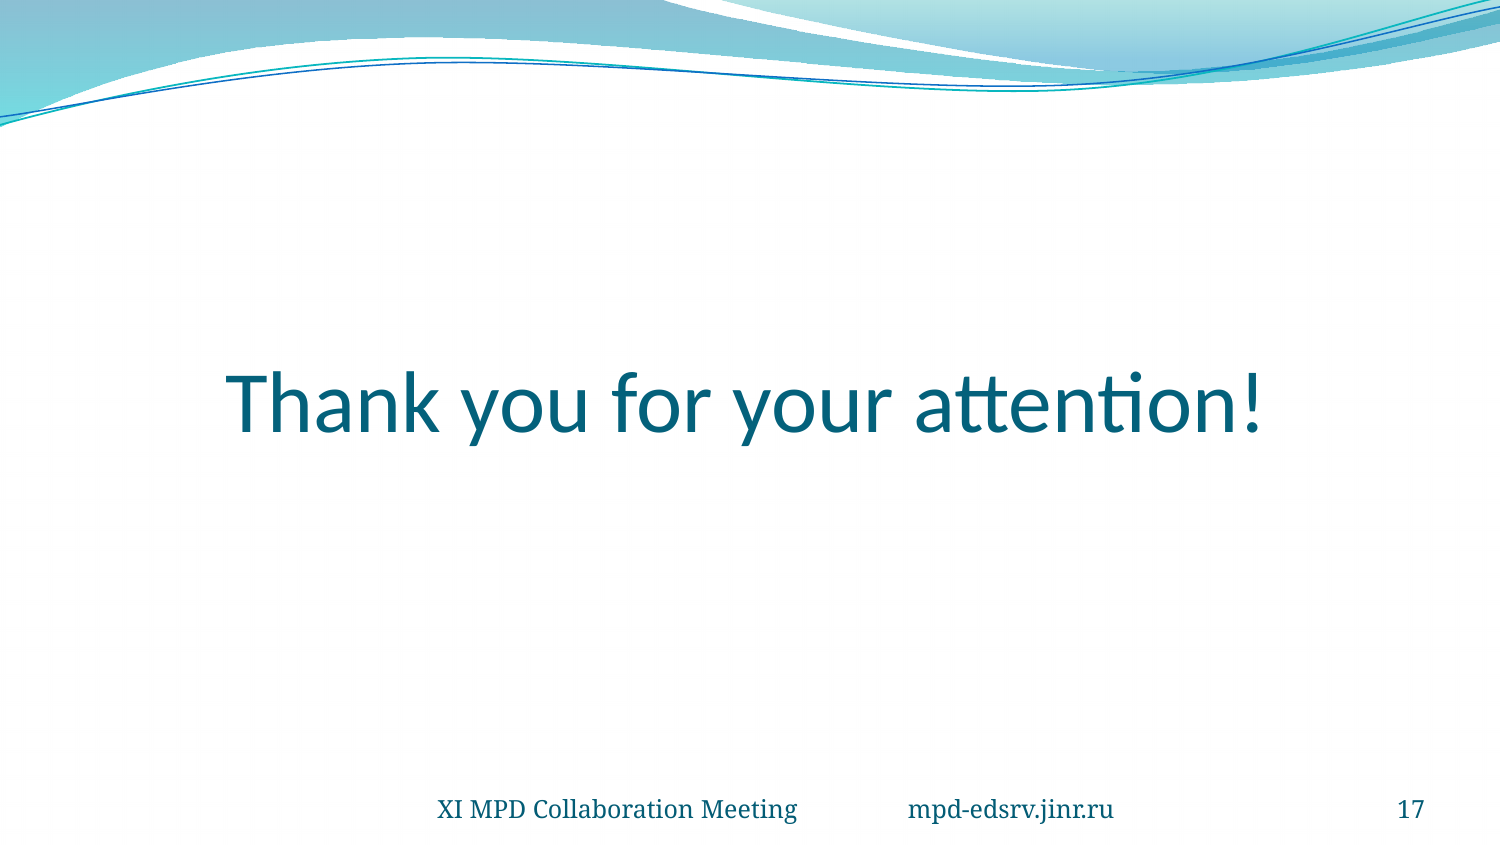

# Thank you for your attention!
XI MPD Collaboration Meeting mpd-edsrv.jinr.ru
17